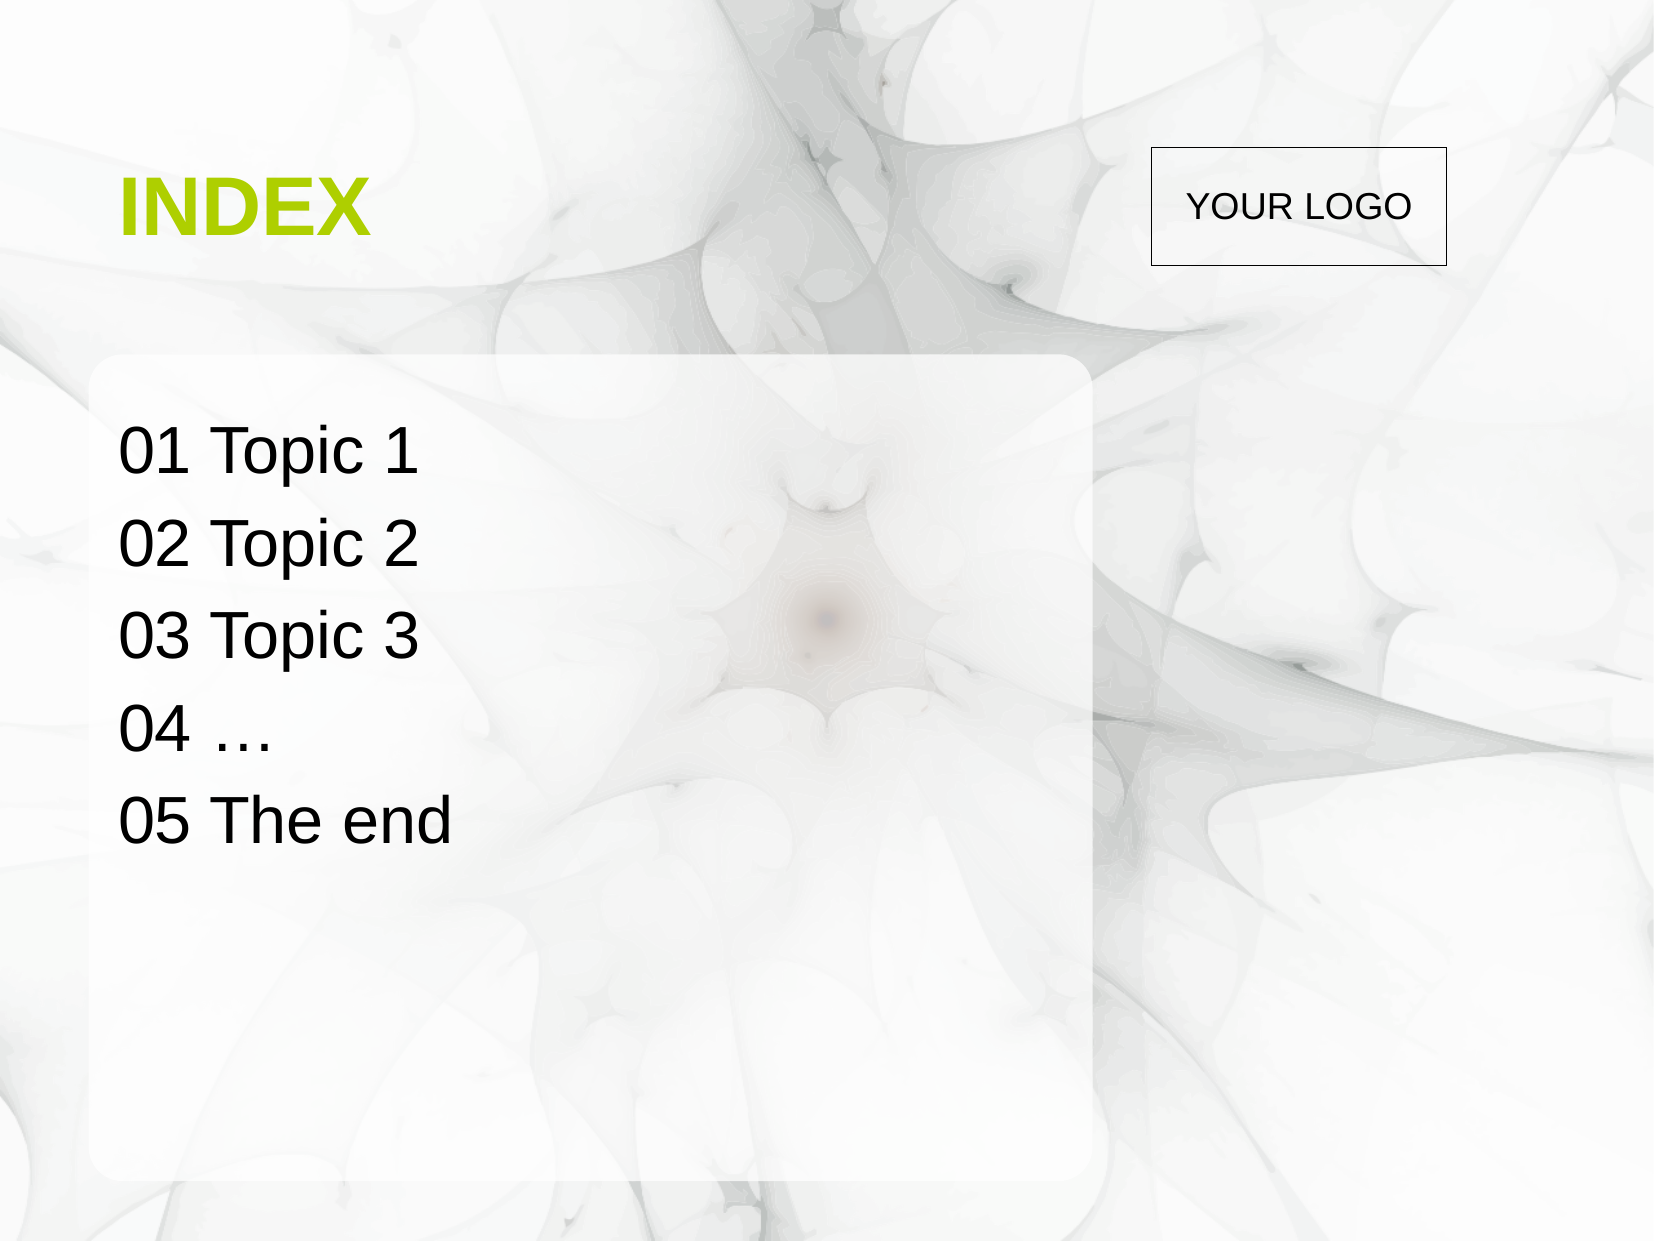

# INDEX
YOUR LOGO
01 Topic 1
02 Topic 2
03 Topic 3
04 …
05 The end